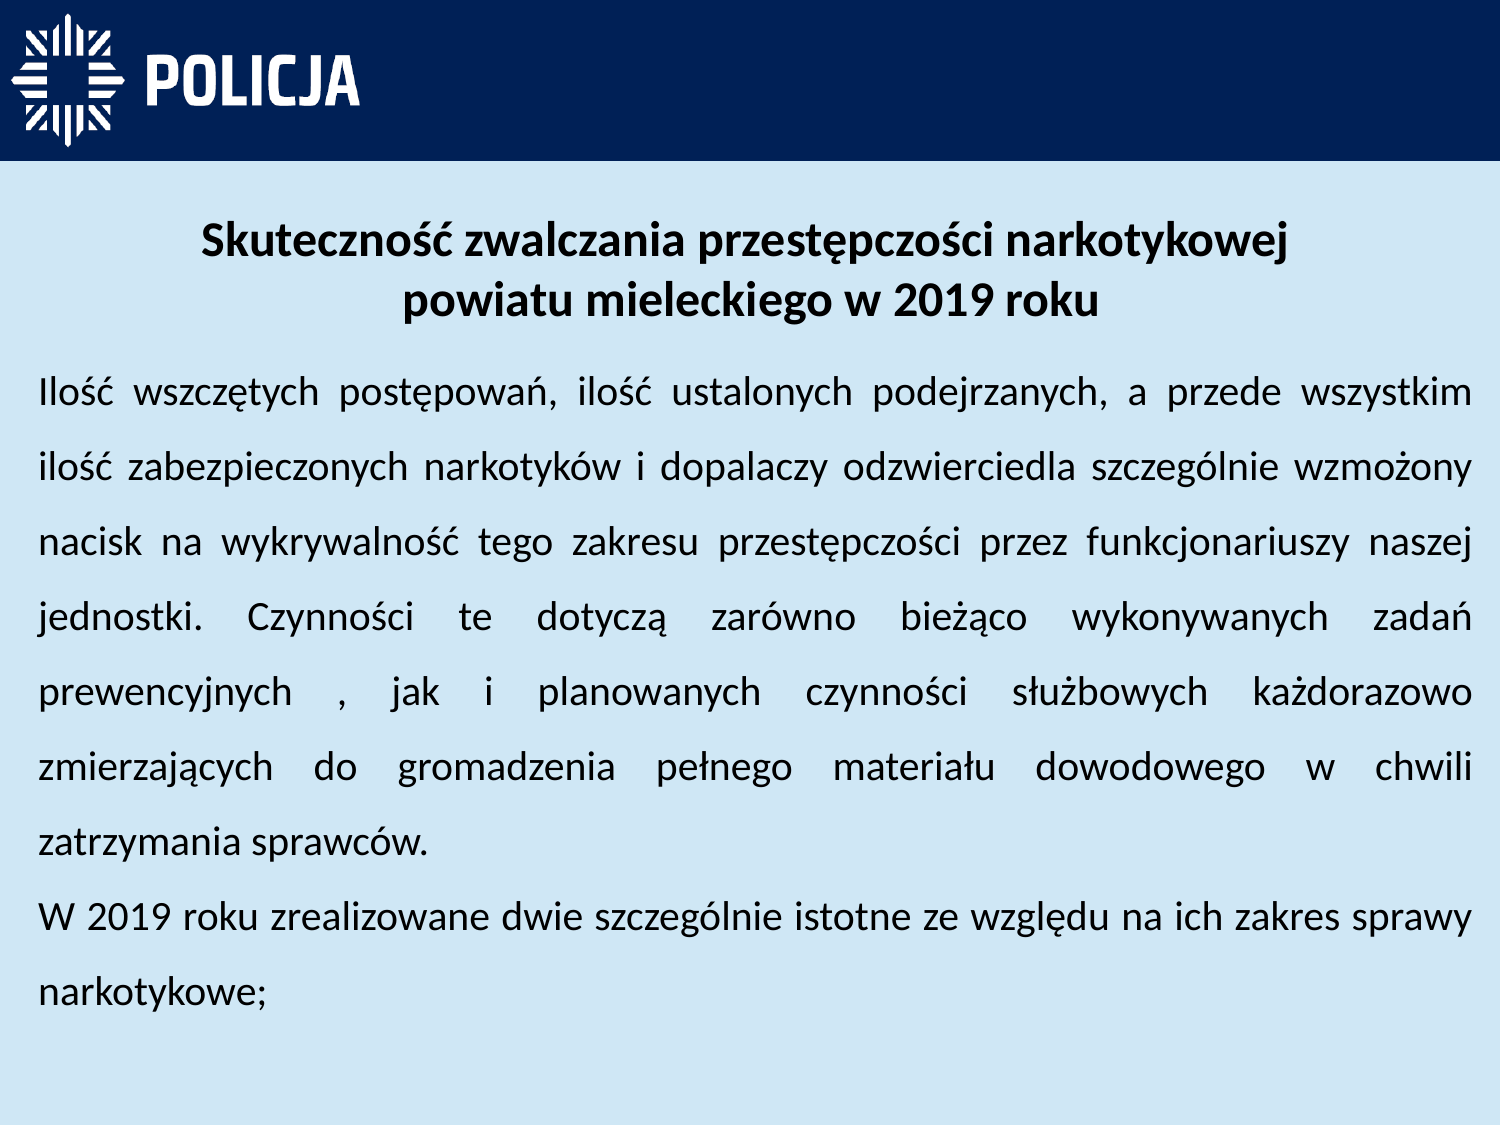

Skuteczność zwalczania przestępczości narkotykowej
powiatu mieleckiego w 2019 roku
Ilość wszczętych postępowań, ilość ustalonych podejrzanych, a przede wszystkim ilość zabezpieczonych narkotyków i dopalaczy odzwierciedla szczególnie wzmożony nacisk na wykrywalność tego zakresu przestępczości przez funkcjonariuszy naszej jednostki. Czynności te dotyczą zarówno bieżąco wykonywanych zadań prewencyjnych , jak i planowanych czynności służbowych każdorazowo zmierzających do gromadzenia pełnego materiału dowodowego w chwili zatrzymania sprawców.
W 2019 roku zrealizowane dwie szczególnie istotne ze względu na ich zakres sprawy narkotykowe;